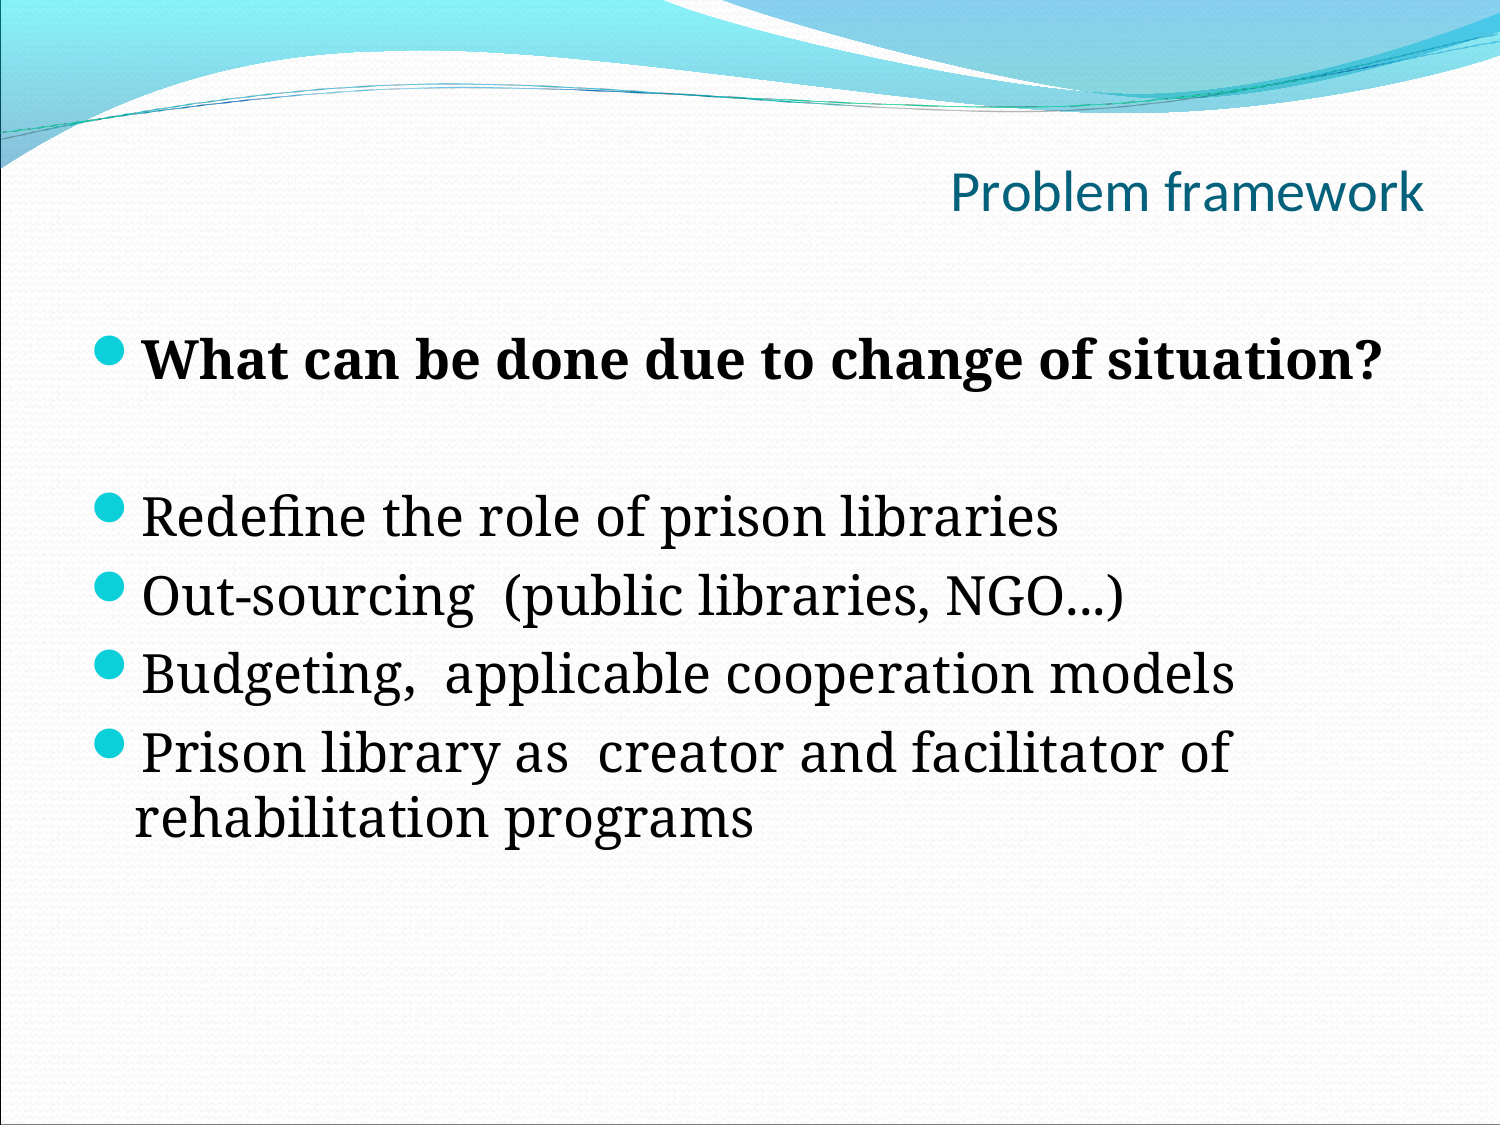

# Problem framework
What can be done due to change of situation?
Redefine the role of prison libraries
Out-sourcing (public libraries, NGO...)
Budgeting, applicable cooperation models
Prison library as creator and facilitator of rehabilitation programs